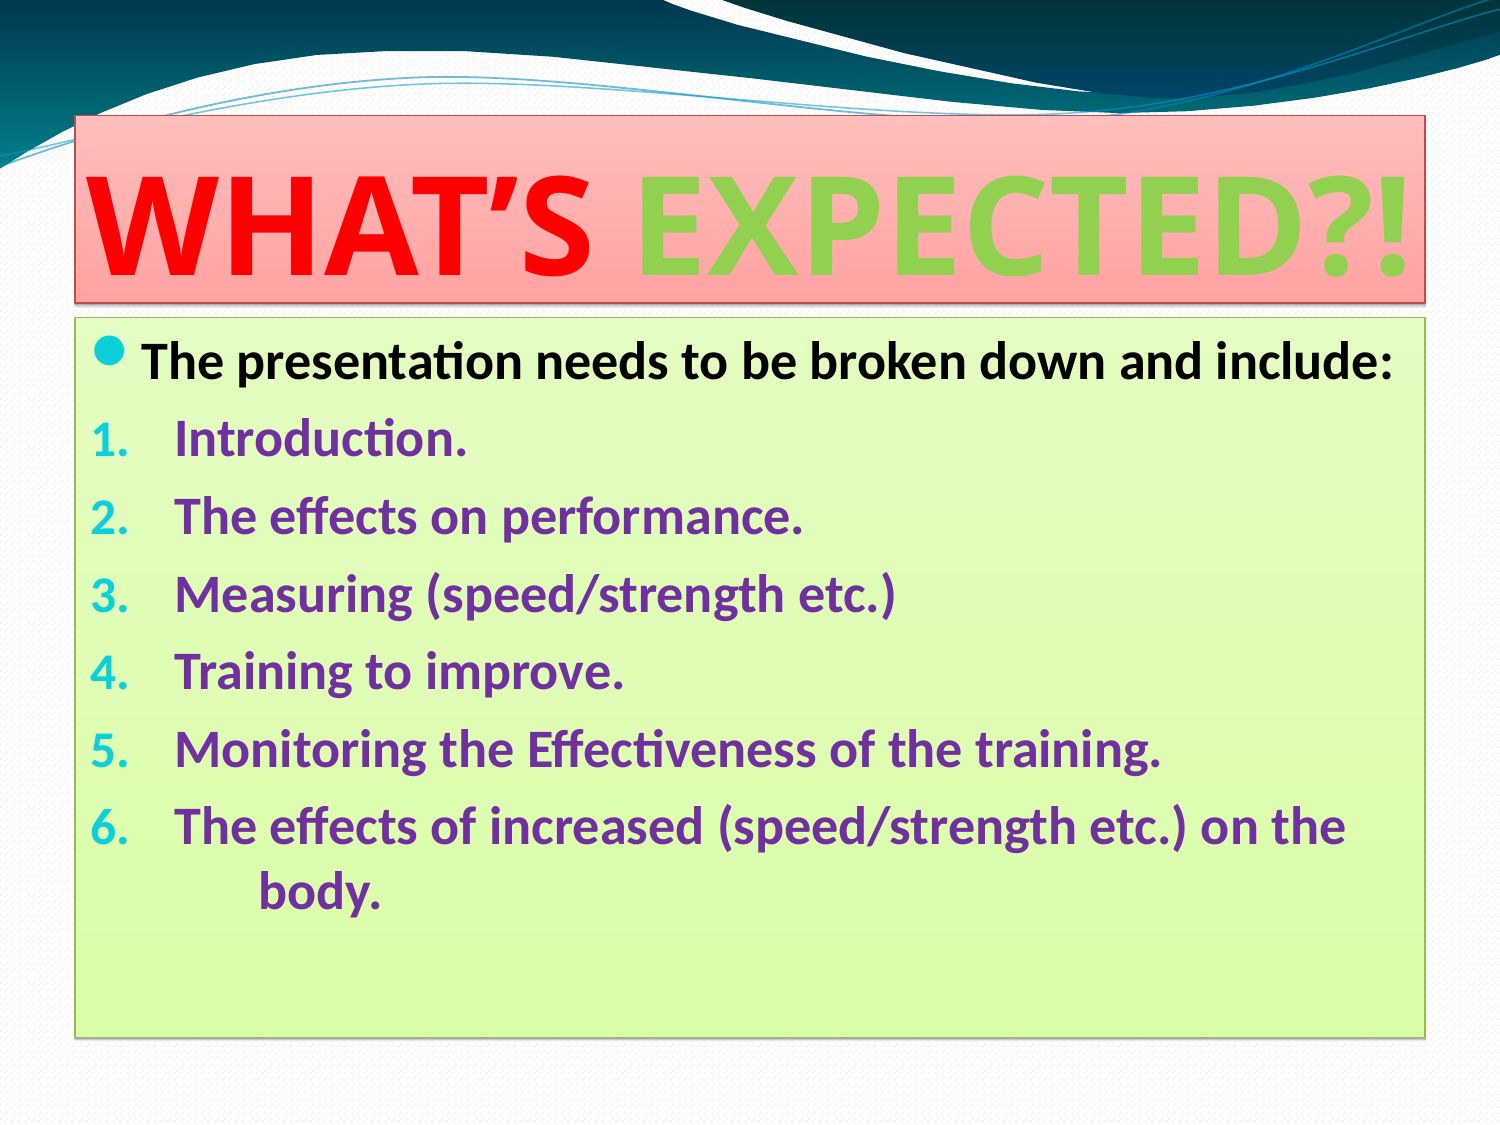

# WHAT’S EXPECTED?!
The presentation needs to be broken down and include:
Introduction.
The effects on performance.
Measuring (speed/strength etc.)
Training to improve.
Monitoring the Effectiveness of the training.
The effects of increased (speed/strength etc.) on the body.